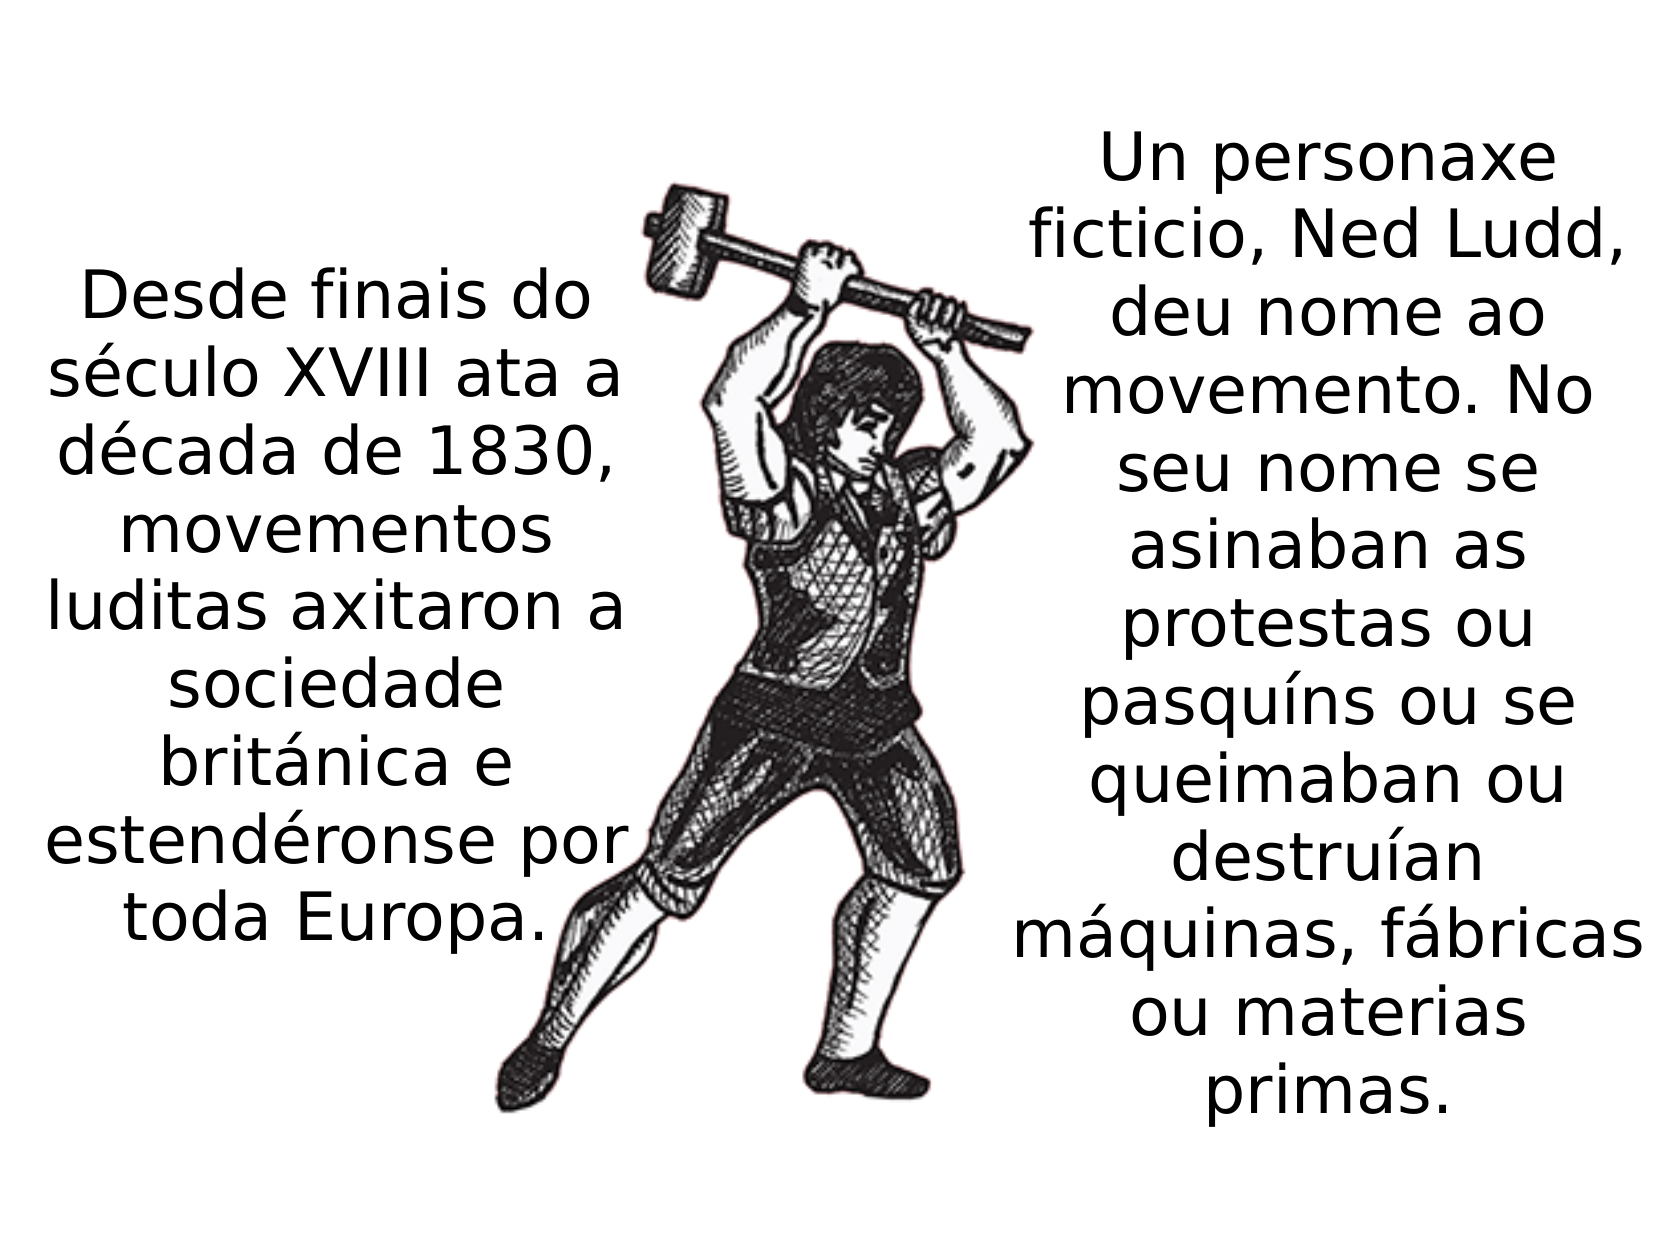

Un personaxe ficticio, Ned Ludd, deu nome ao movemento. No seu nome se asinaban as protestas ou pasquíns ou se queimaban ou destruían máquinas, fábricas ou materias primas.
# Desde finais do século XVIII ata a década de 1830, movementos luditas axitaron a sociedade británica e estendéronse por toda Europa.